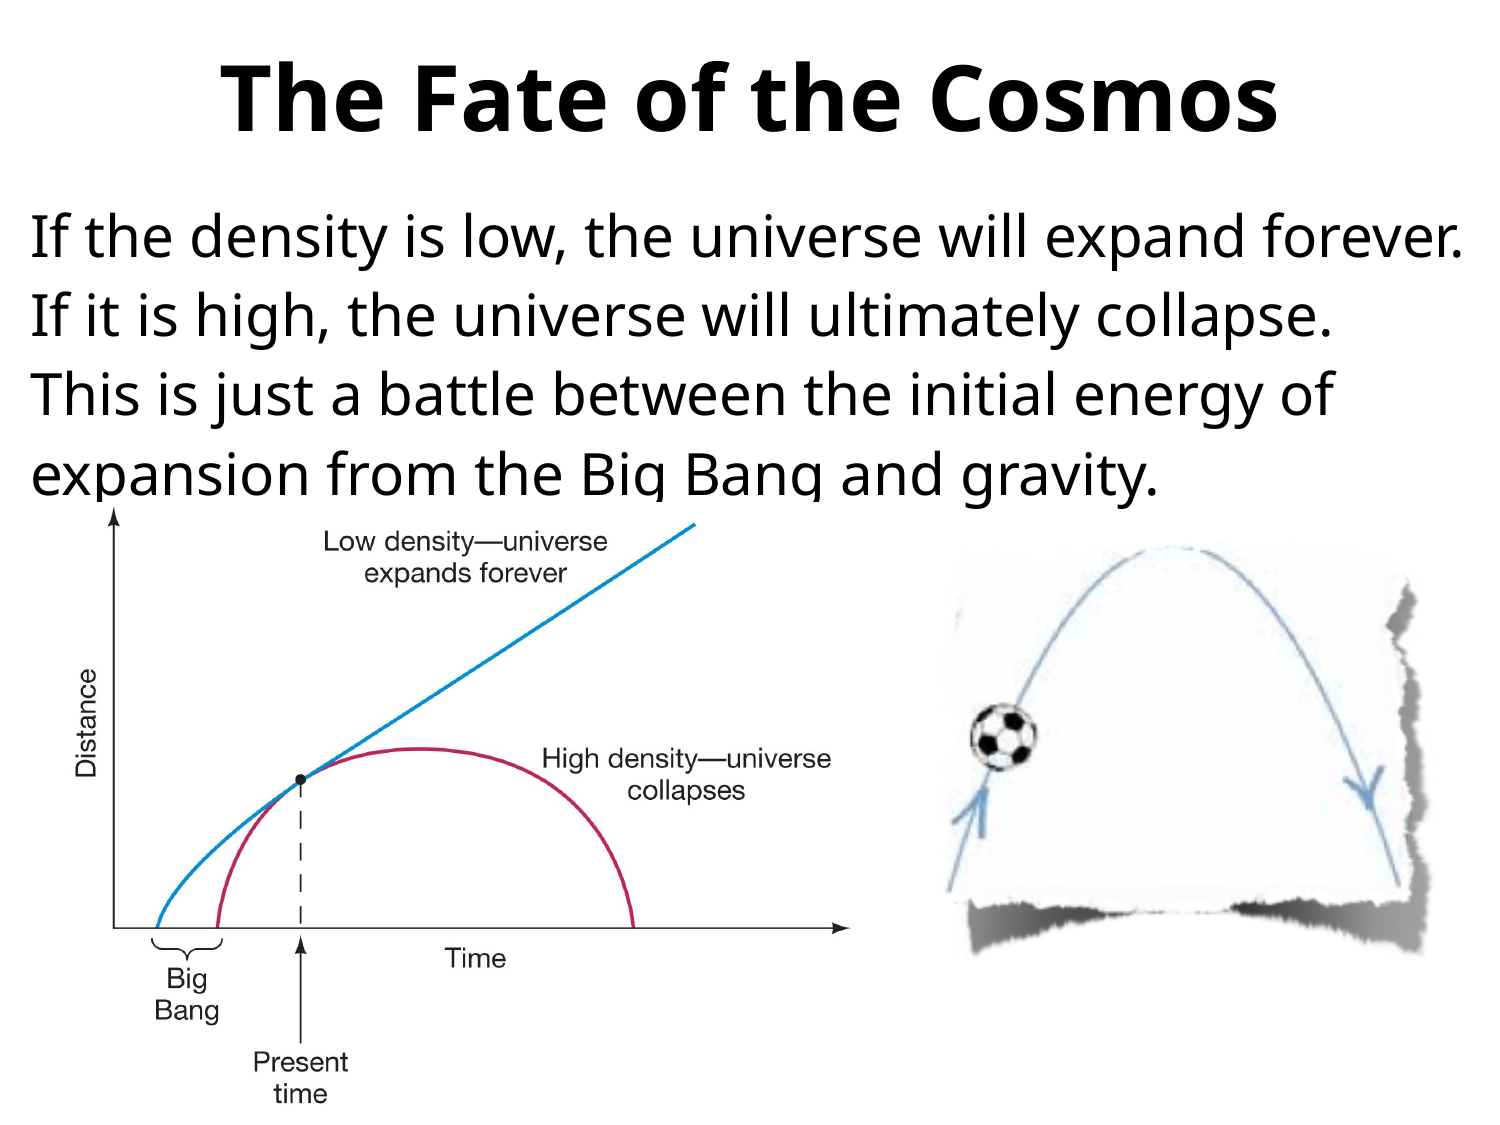

# The Fate of the Cosmos
If the density is low, the universe will expand forever. If it is high, the universe will ultimately collapse. This is just a battle between the initial energy of expansion from the Big Bang and gravity.